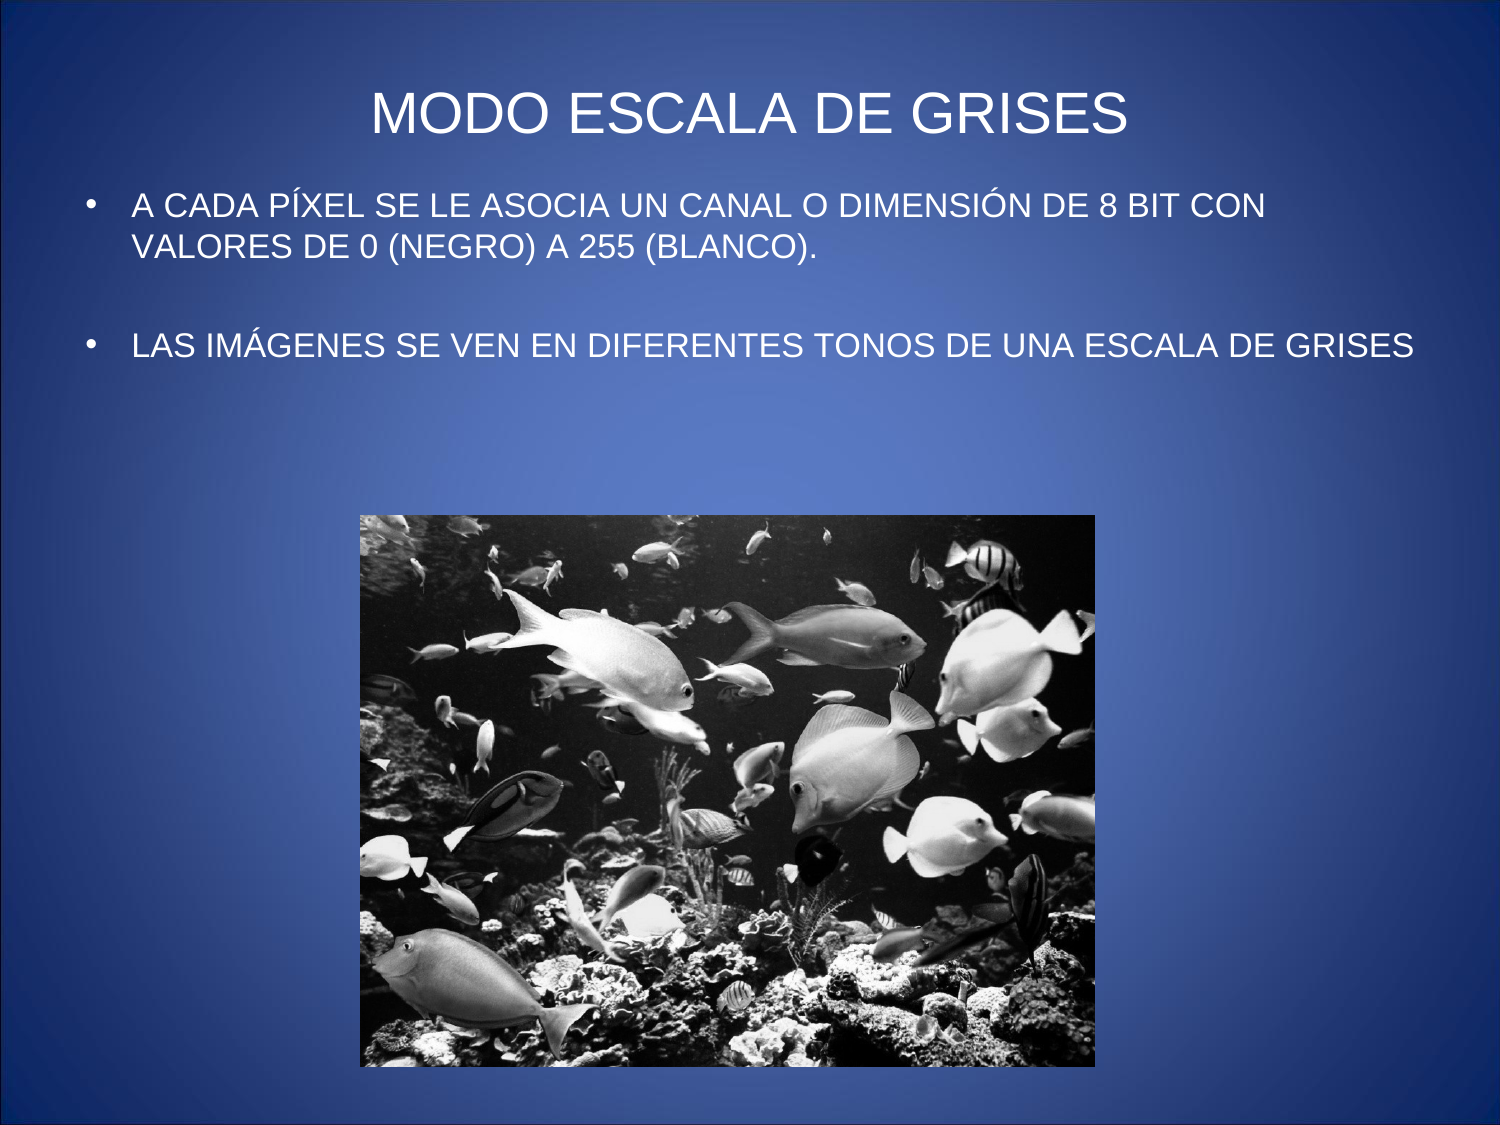

# MODO ESCALA DE GRISES
A CADA PÍXEL SE LE ASOCIA UN CANAL O DIMENSIÓN DE 8 BIT CON VALORES DE 0 (NEGRO) A 255 (BLANCO).
LAS IMÁGENES SE VEN EN DIFERENTES TONOS DE UNA ESCALA DE GRISES